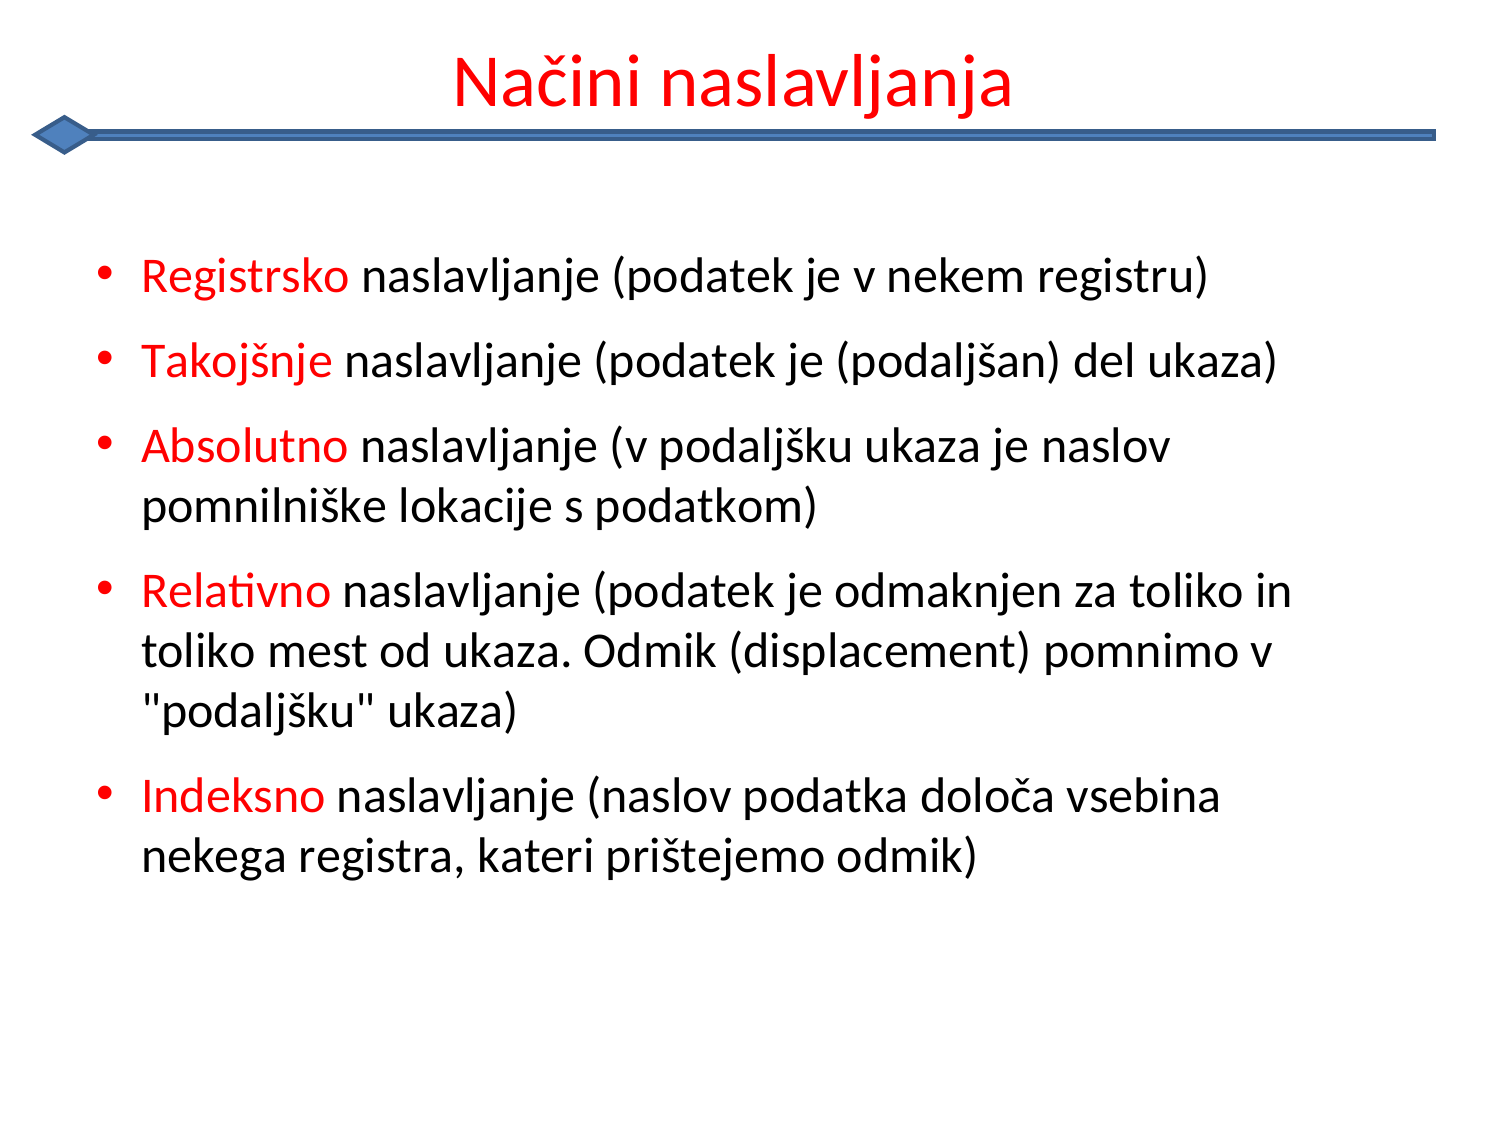

# Načini naslavljanja
Registrsko naslavljanje (podatek je v nekem registru)
Takojšnje naslavljanje (podatek je (podaljšan) del ukaza)
Absolutno naslavljanje (v podaljšku ukaza je naslov pomnilniške lokacije s podatkom)
Relativno naslavljanje (podatek je odmaknjen za toliko in toliko mest od ukaza. Odmik (displacement) pomnimo v "podaljšku" ukaza)
Indeksno naslavljanje (naslov podatka določa vsebina nekega registra, kateri prištejemo odmik)